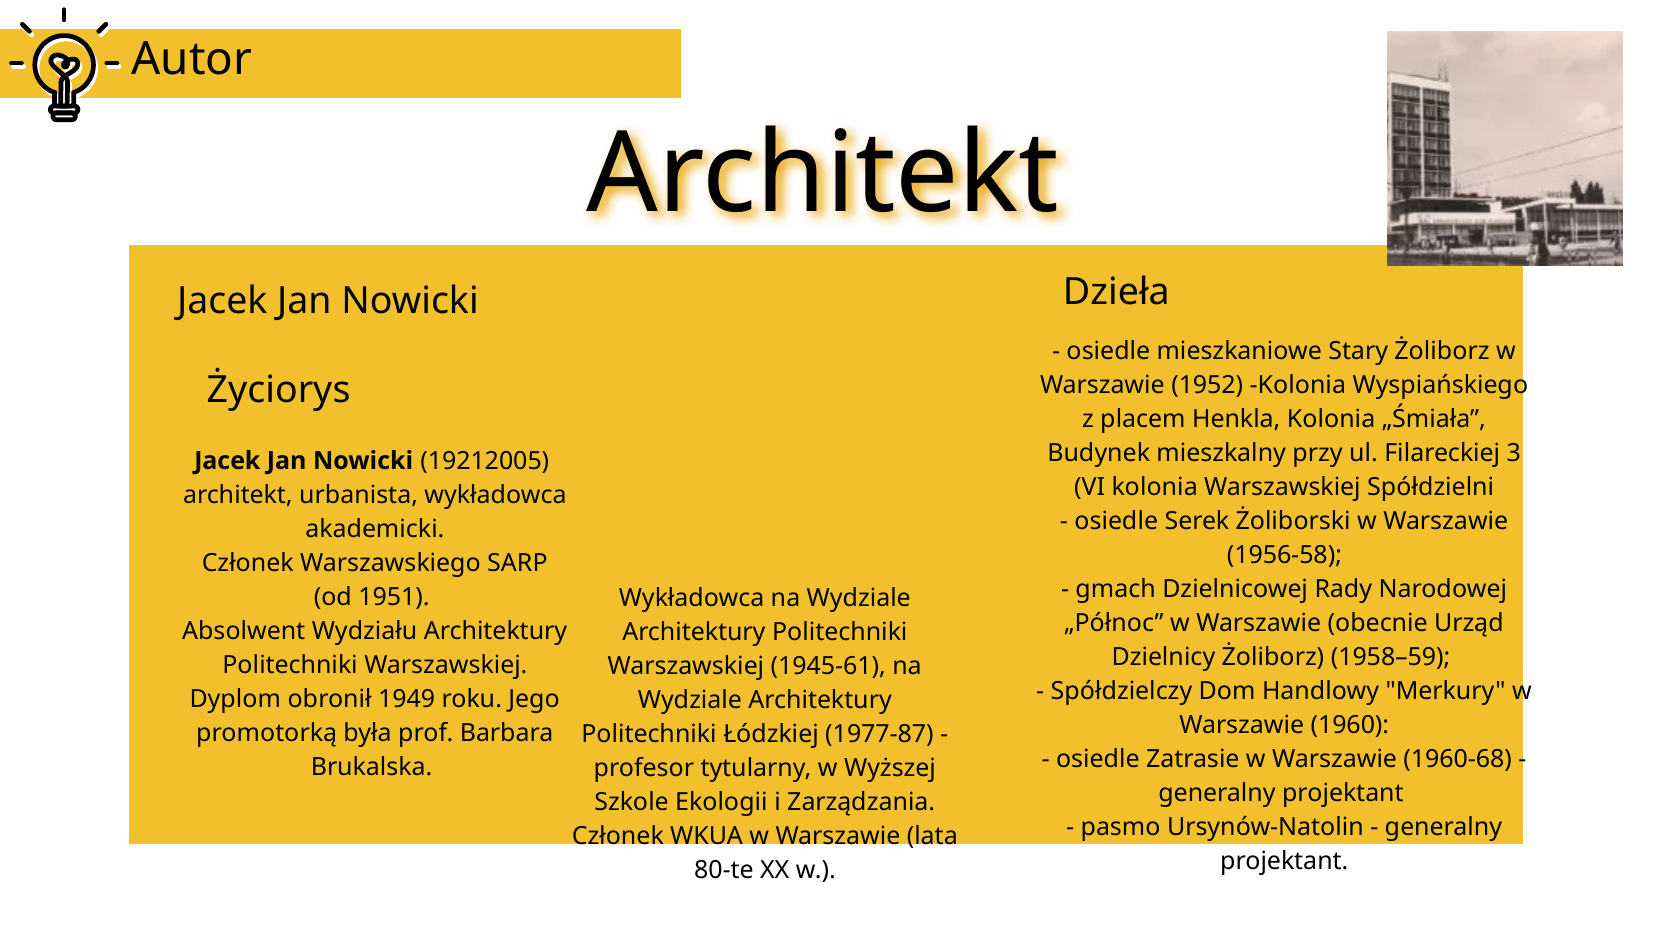

# Autor
Architekt
- osiedle mieszkaniowe Stary Żoliborz w Warszawie (1952) -Kolonia Wyspiańskiego z placem Henkla, Kolonia „Śmiała”, Budynek mieszkalny przy ul. Filareckiej 3 (VI kolonia Warszawskiej Spółdzielni
- osiedle Serek Żoliborski w Warszawie (1956-58);
- gmach Dzielnicowej Rady Narodowej „Północ” w Warszawie (obecnie Urząd Dzielnicy Żoliborz) (1958–59);
- Spółdzielczy Dom Handlowy "Merkury" w Warszawie (1960):
- osiedle Zatrasie w Warszawie (1960-68) - generalny projektant
- pasmo Ursynów-Natolin - generalny projektant.
Dzieła
Jacek Jan Nowicki
Życiorys
Jacek Jan Nowicki (19212005) architekt, urbanista, wykładowca akademicki.
Członek Warszawskiego SARP (od 1951).
Absolwent Wydziału Architektury Politechniki Warszawskiej. Dyplom obronił 1949 roku. Jego promotorką była prof. Barbara Brukalska.
Wykładowca na Wydziale Architektury Politechniki Warszawskiej (1945-61), na Wydziale Architektury Politechniki Łódzkiej (1977-87) - profesor tytularny, w Wyższej Szkole Ekologii i Zarządzania. Członek WKUA w Warszawie (lata 80-te XX w.).